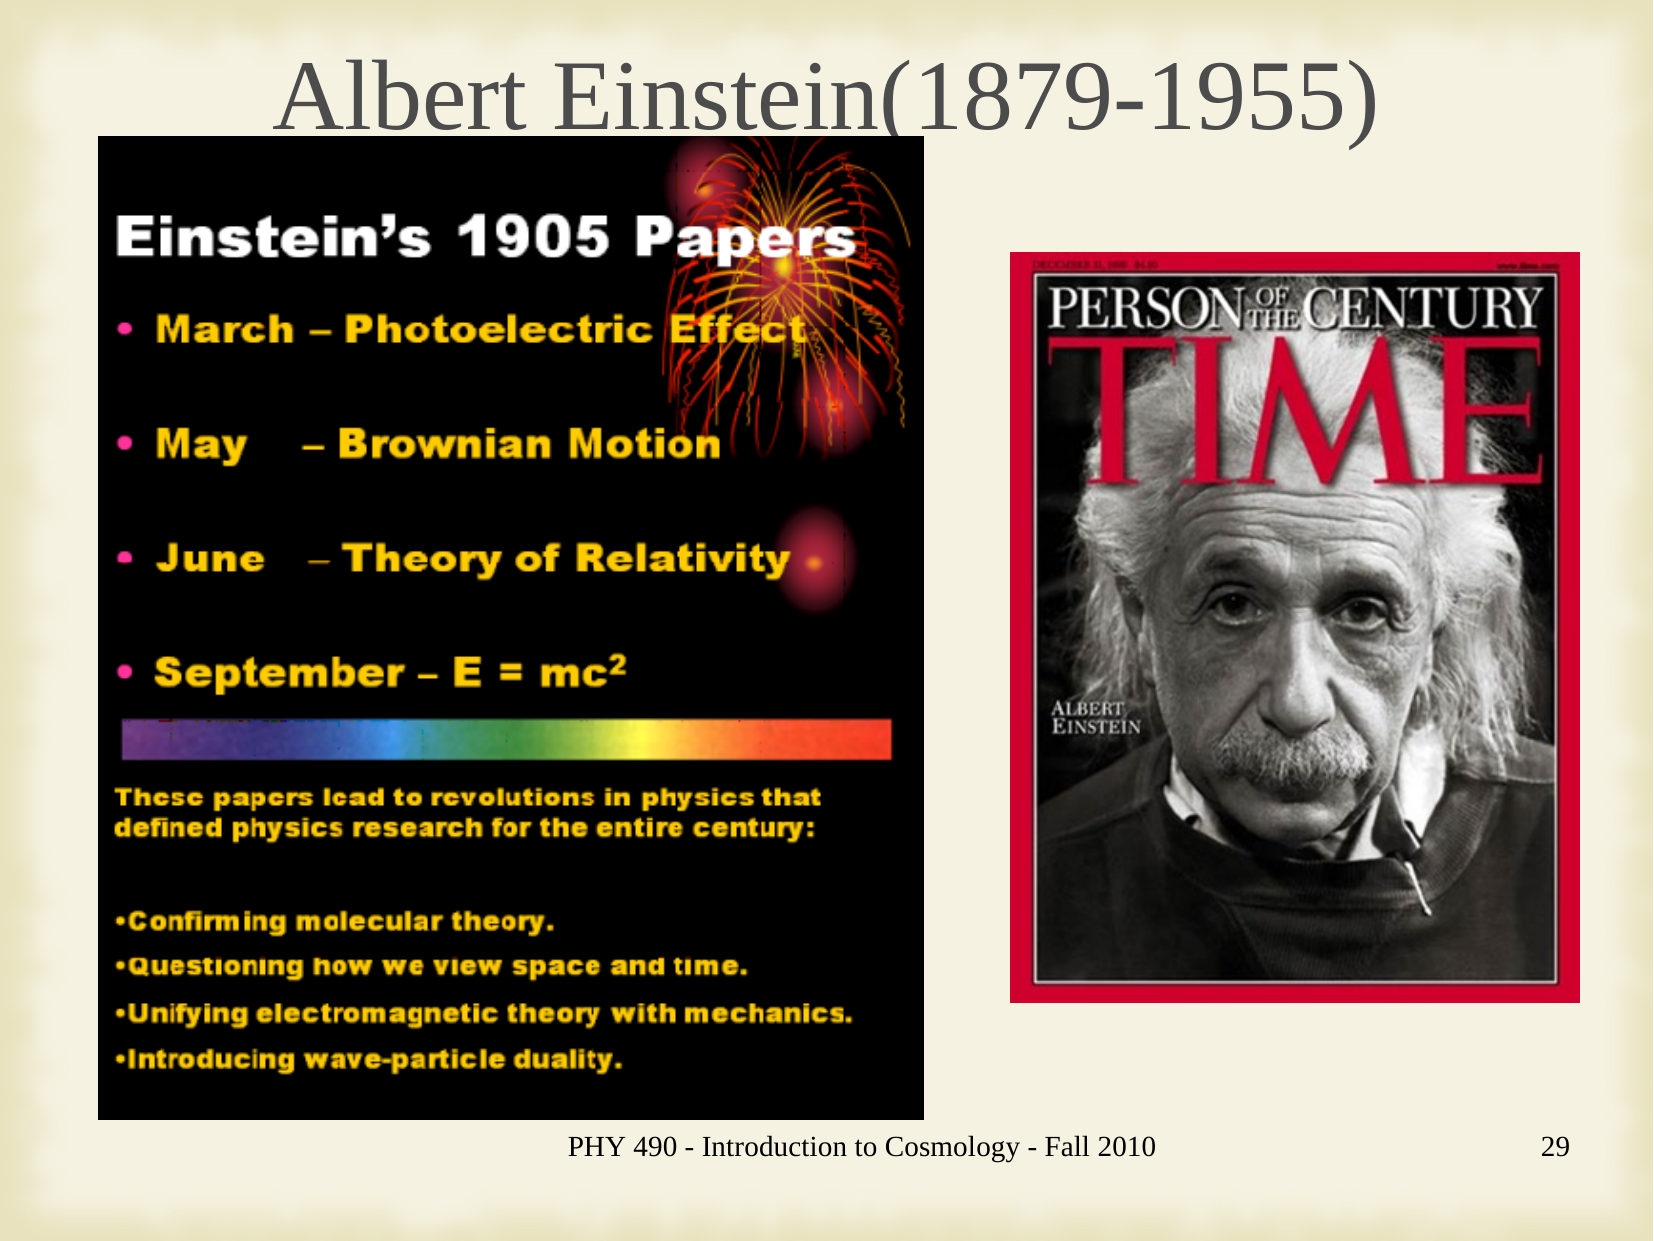

# Albert Einstein(1879-1955)
PHY 490 - Introduction to Cosmology - Fall 2010
29